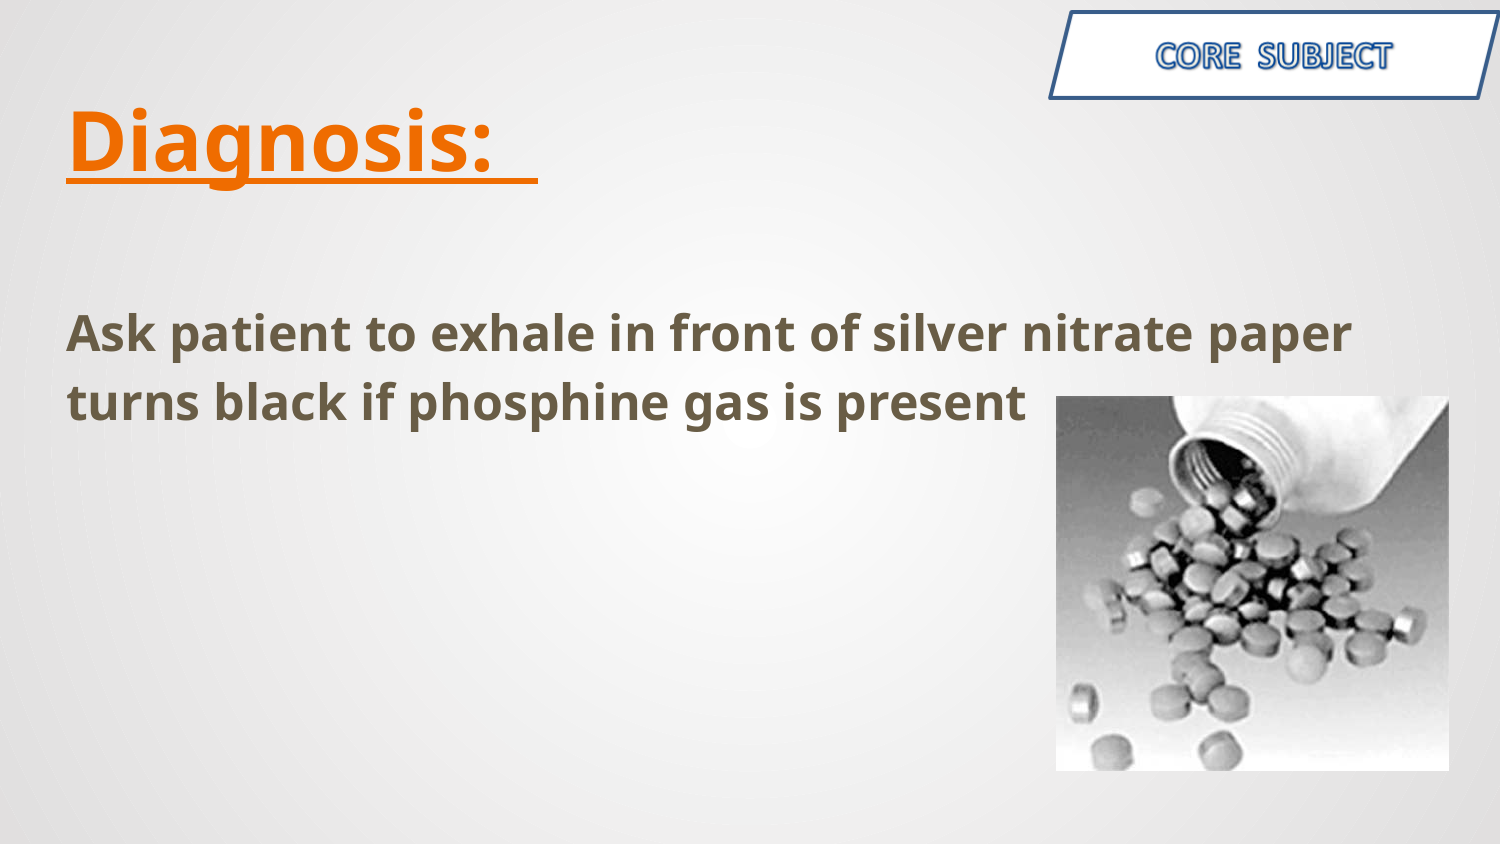

# Diagnosis:
Ask patient to exhale in front of silver nitrate paper turns black if phosphine gas is present